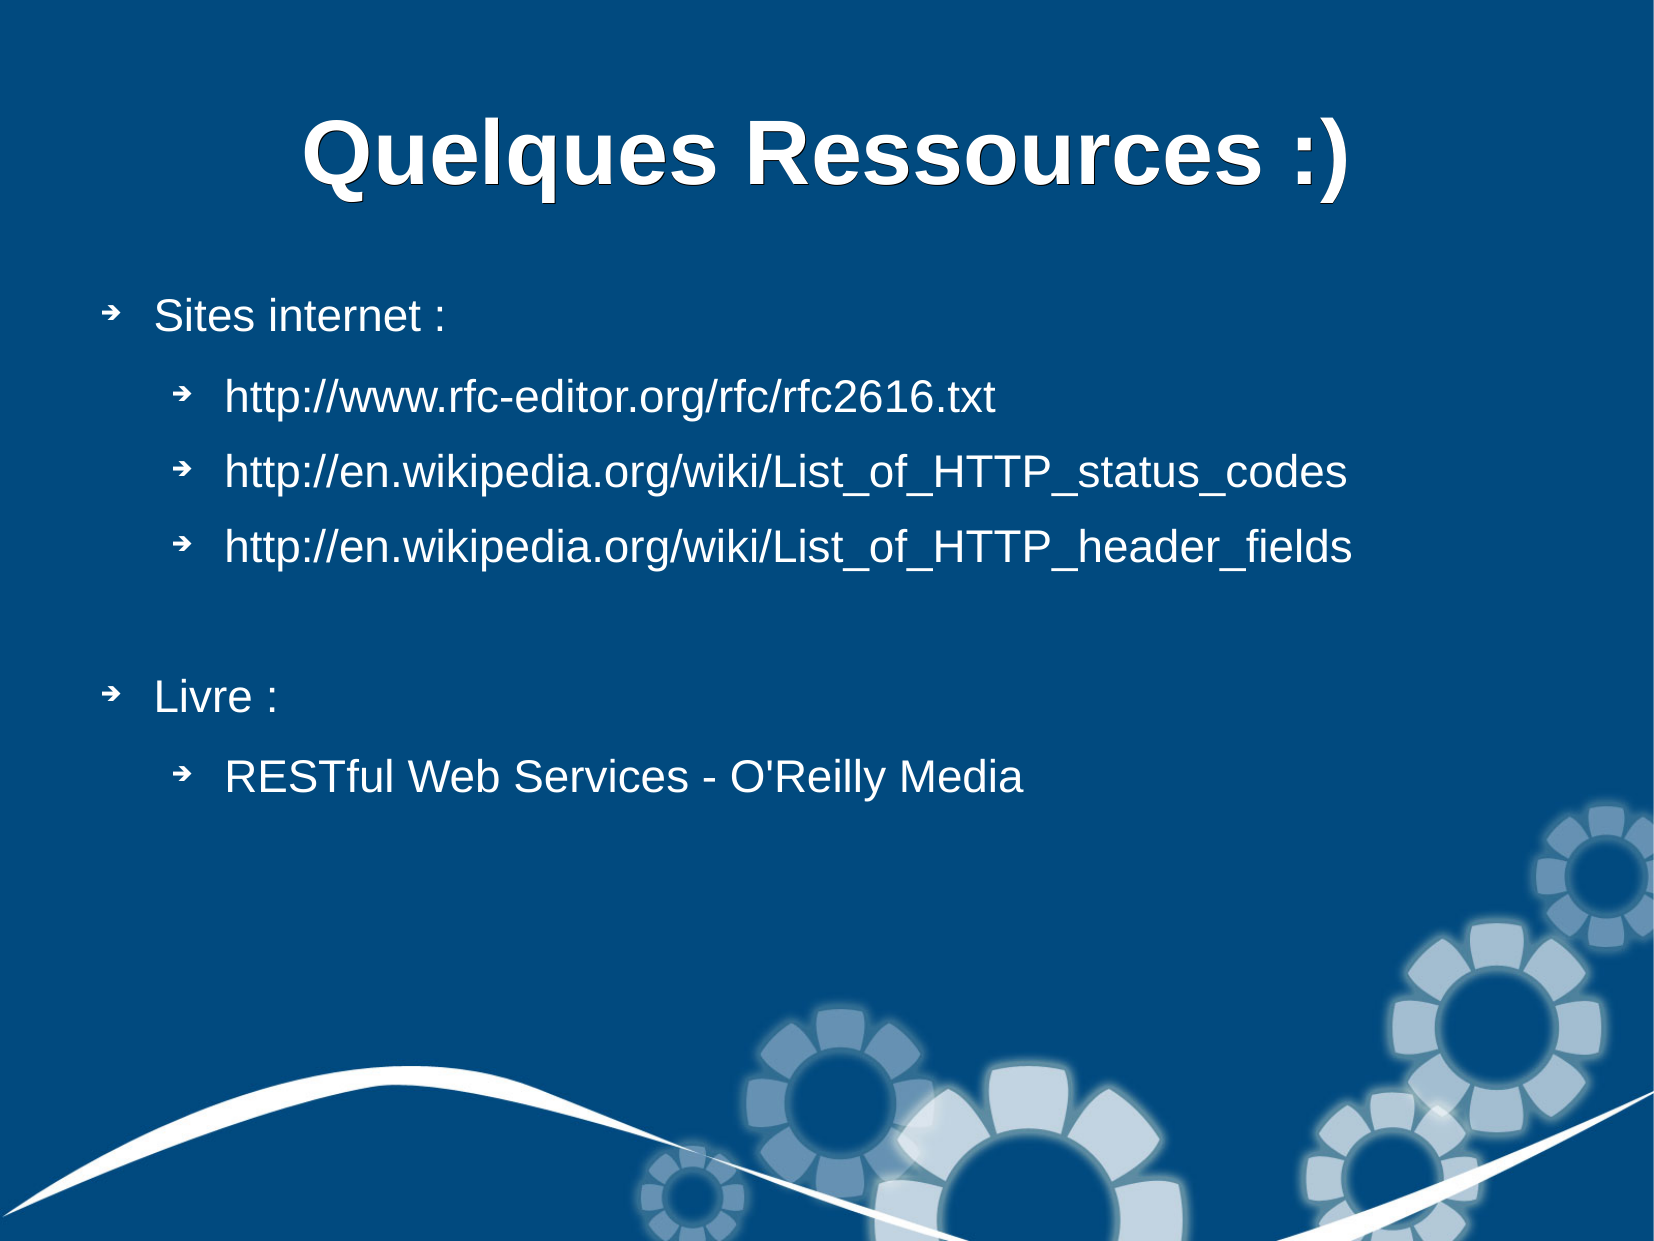

# Quelques Ressources :)
Sites internet :
http://www.rfc-editor.org/rfc/rfc2616.txt
http://en.wikipedia.org/wiki/List_of_HTTP_status_codes
http://en.wikipedia.org/wiki/List_of_HTTP_header_fields
Livre :
RESTful Web Services - O'Reilly Media